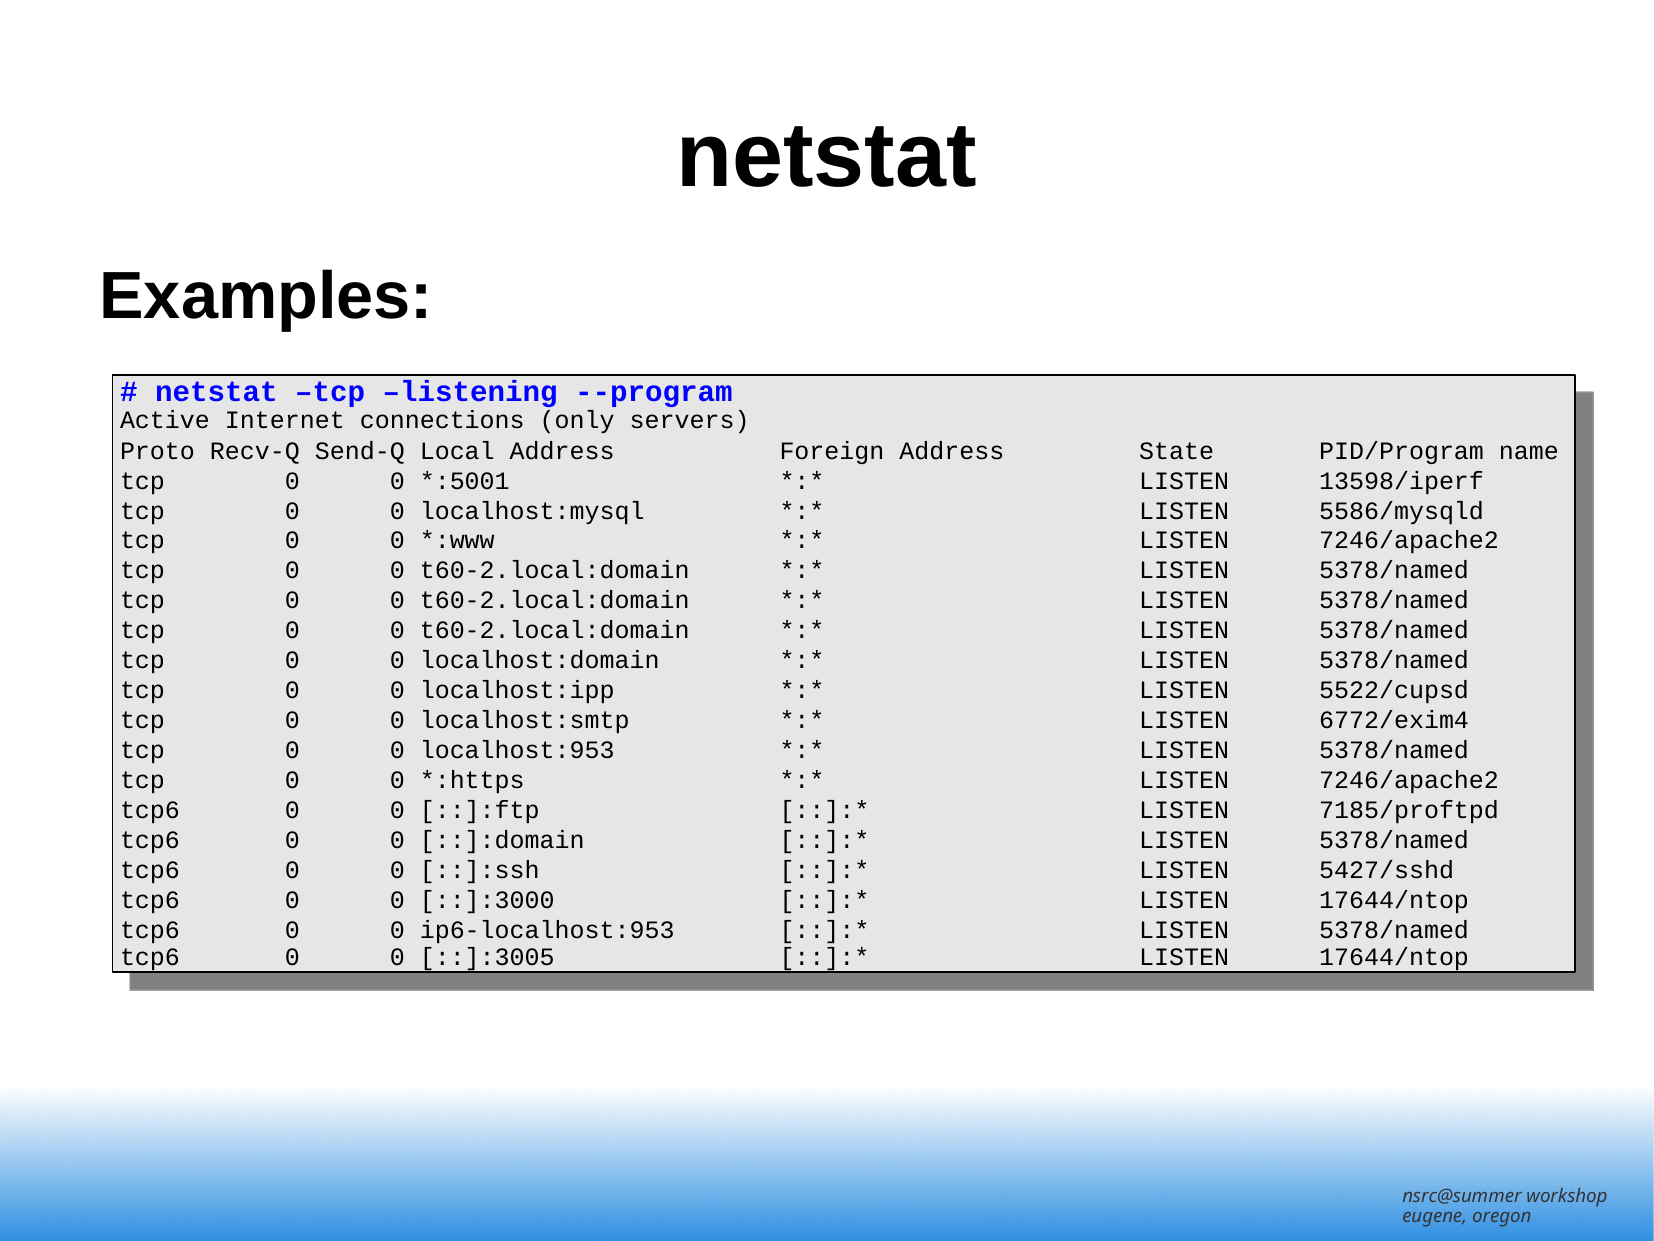

# netstat
Examples:
# netstat –tcp –listening --program
Active Internet connections (only servers)‏
Proto Recv-Q Send-Q Local Address Foreign Address State PID/Program name
tcp 0 0 *:5001 *:* LISTEN 13598/iperf
tcp 0 0 localhost:mysql *:* LISTEN 5586/mysqld
tcp 0 0 *:www *:* LISTEN 7246/apache2
tcp 0 0 t60-2.local:domain *:* LISTEN 5378/named
tcp 0 0 t60-2.local:domain *:* LISTEN 5378/named
tcp 0 0 t60-2.local:domain *:* LISTEN 5378/named
tcp 0 0 localhost:domain *:* LISTEN 5378/named
tcp 0 0 localhost:ipp *:* LISTEN 5522/cupsd
tcp 0 0 localhost:smtp *:* LISTEN 6772/exim4
tcp 0 0 localhost:953 *:* LISTEN 5378/named
tcp 0 0 *:https *:* LISTEN 7246/apache2
tcp6 0 0 [::]:ftp [::]:* LISTEN 7185/proftpd
tcp6 0 0 [::]:domain [::]:* LISTEN 5378/named
tcp6 0 0 [::]:ssh [::]:* LISTEN 5427/sshd
tcp6 0 0 [::]:3000 [::]:* LISTEN 17644/ntop
tcp6 0 0 ip6-localhost:953 [::]:* LISTEN 5378/named
tcp6 0 0 [::]:3005 [::]:* LISTEN 17644/ntop